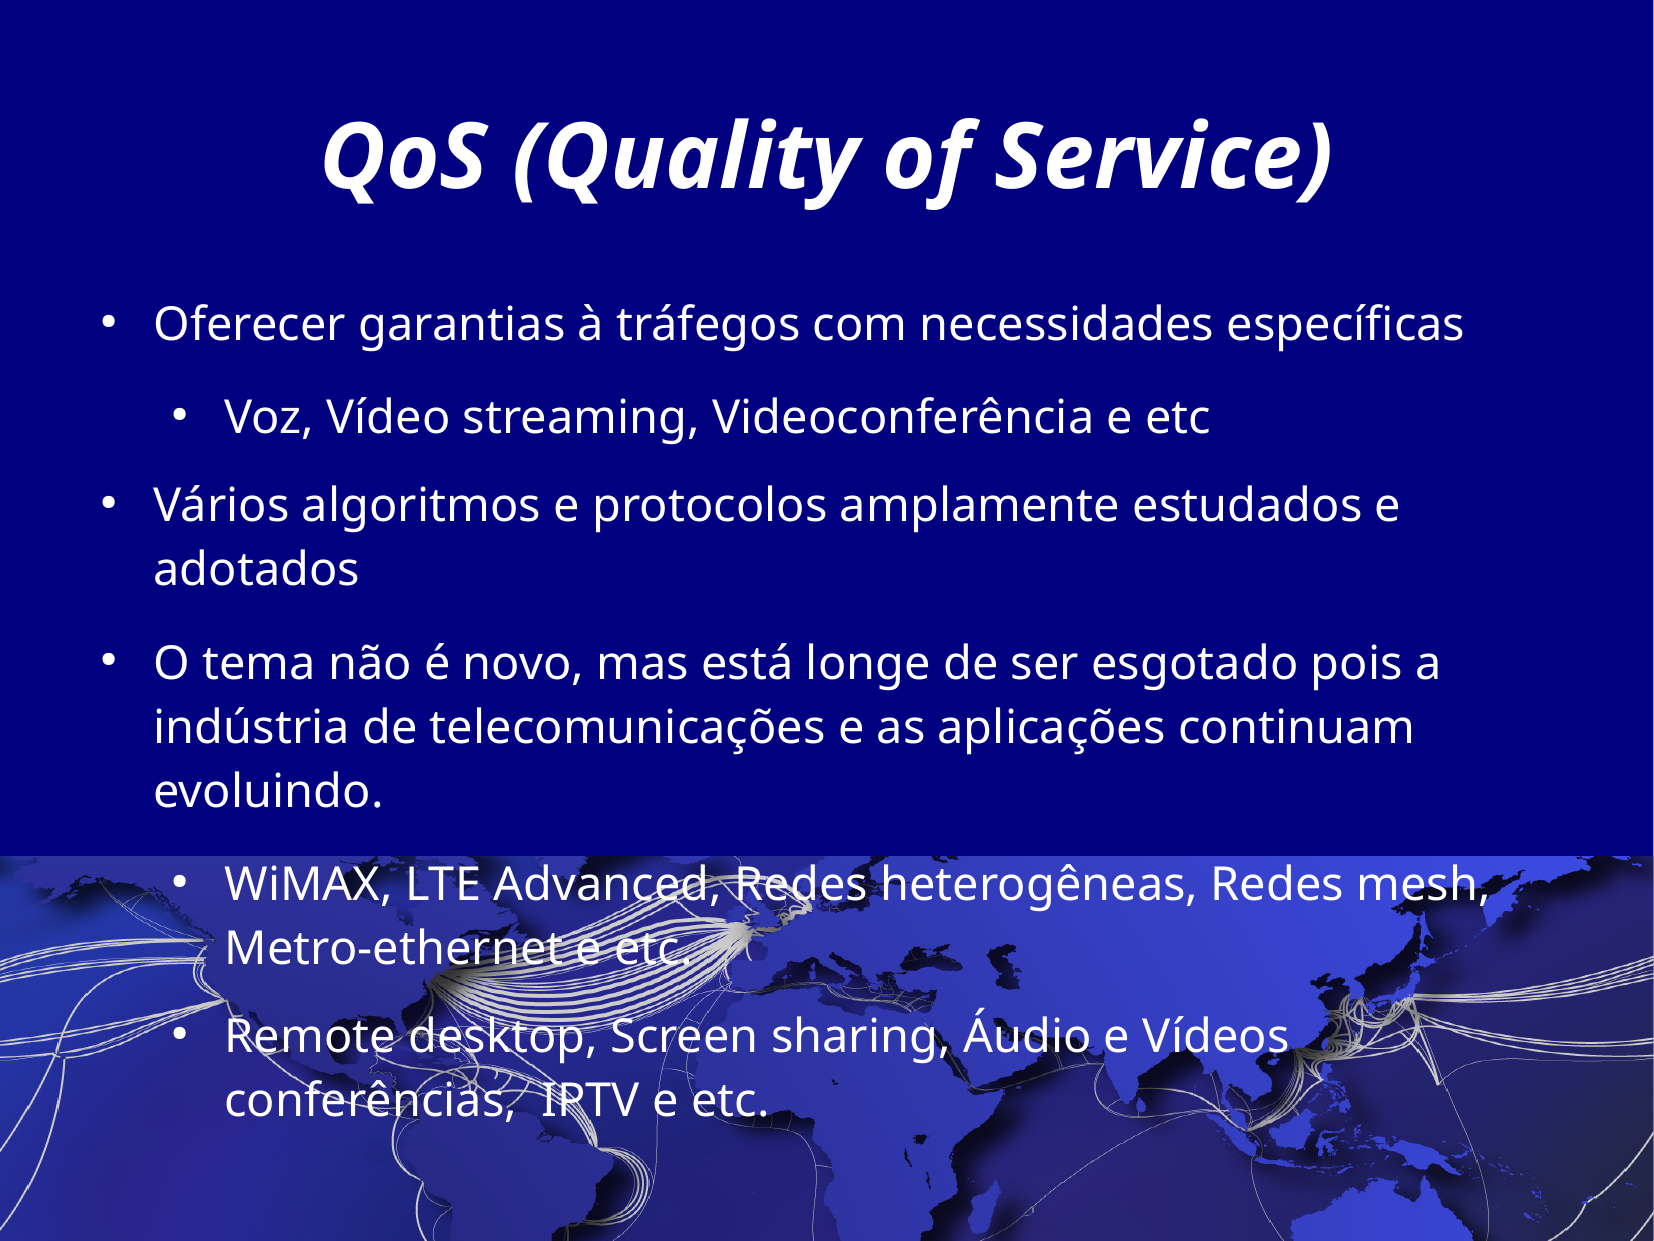

# QoS (Quality of Service)
Oferecer garantias à tráfegos com necessidades específicas
Voz, Vídeo streaming, Videoconferência e etc
Vários algoritmos e protocolos amplamente estudados e adotados
O tema não é novo, mas está longe de ser esgotado pois a indústria de telecomunicações e as aplicações continuam evoluindo.
WiMAX, LTE Advanced, Redes heterogêneas, Redes mesh, Metro-ethernet e etc.
Remote desktop, Screen sharing, Áudio e Vídeos conferências, IPTV e etc.